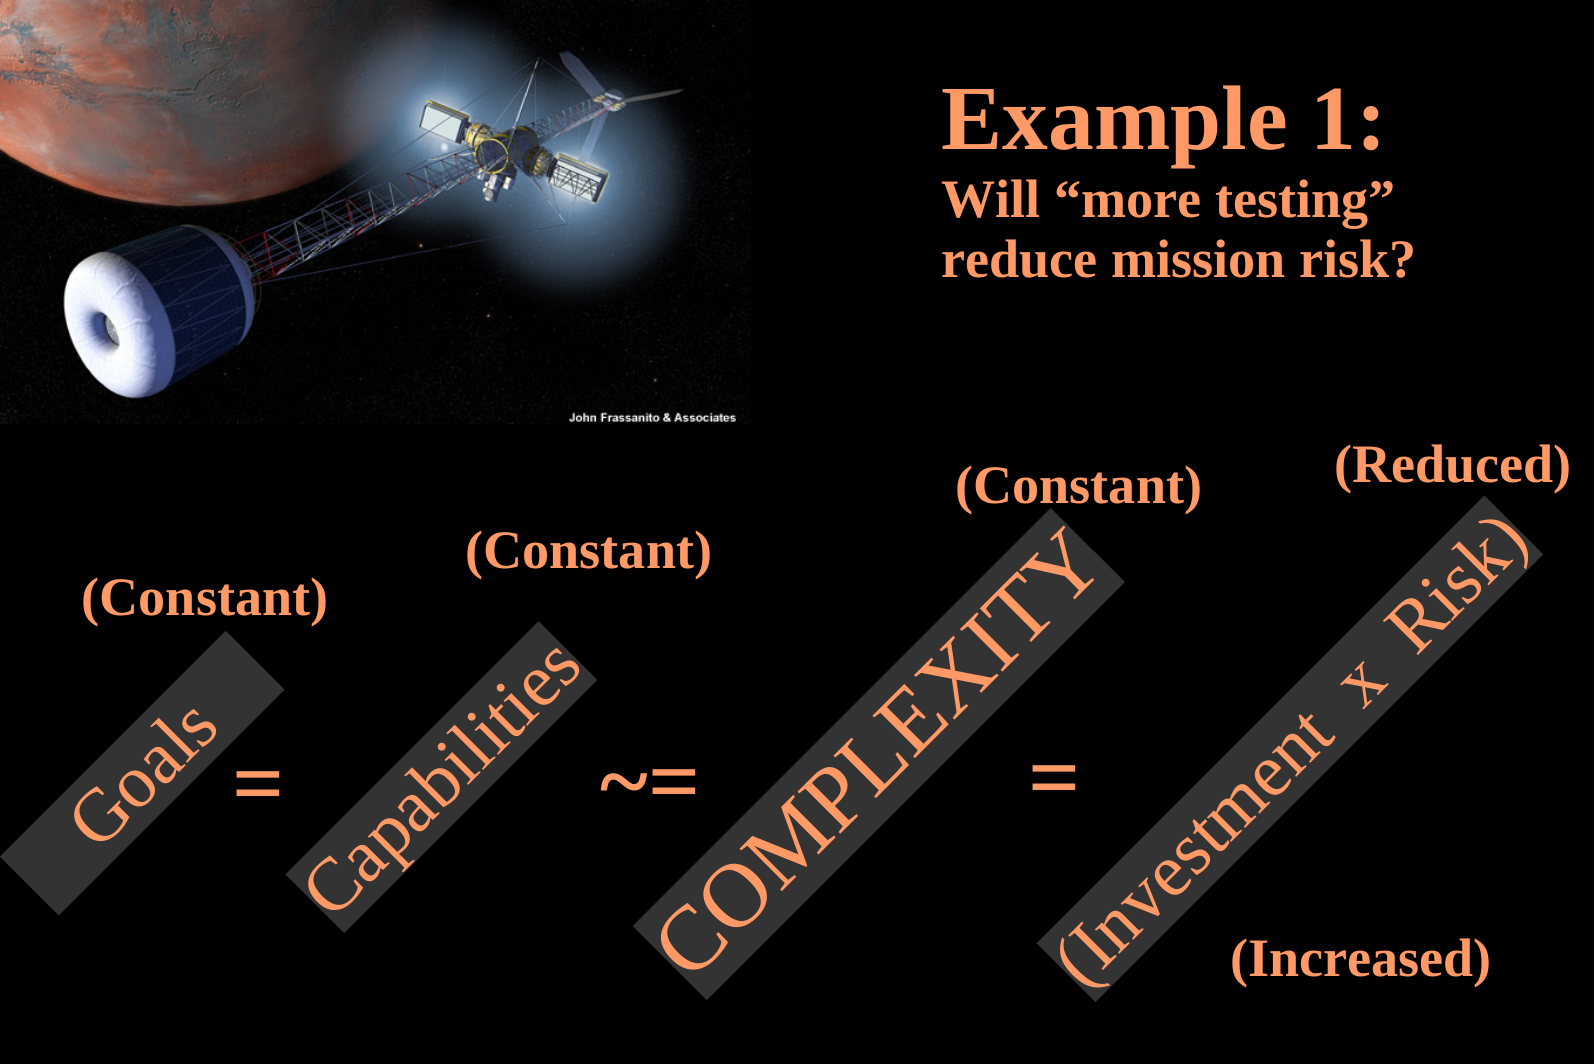

Example 1:
Will “more testing”
reduce mission risk?
(Reduced)
(Constant)
(Constant)
(Constant)
COMPLEXITY
(Investment x Risk)
=
~=
Goals
=
Capabilities
(Increased)